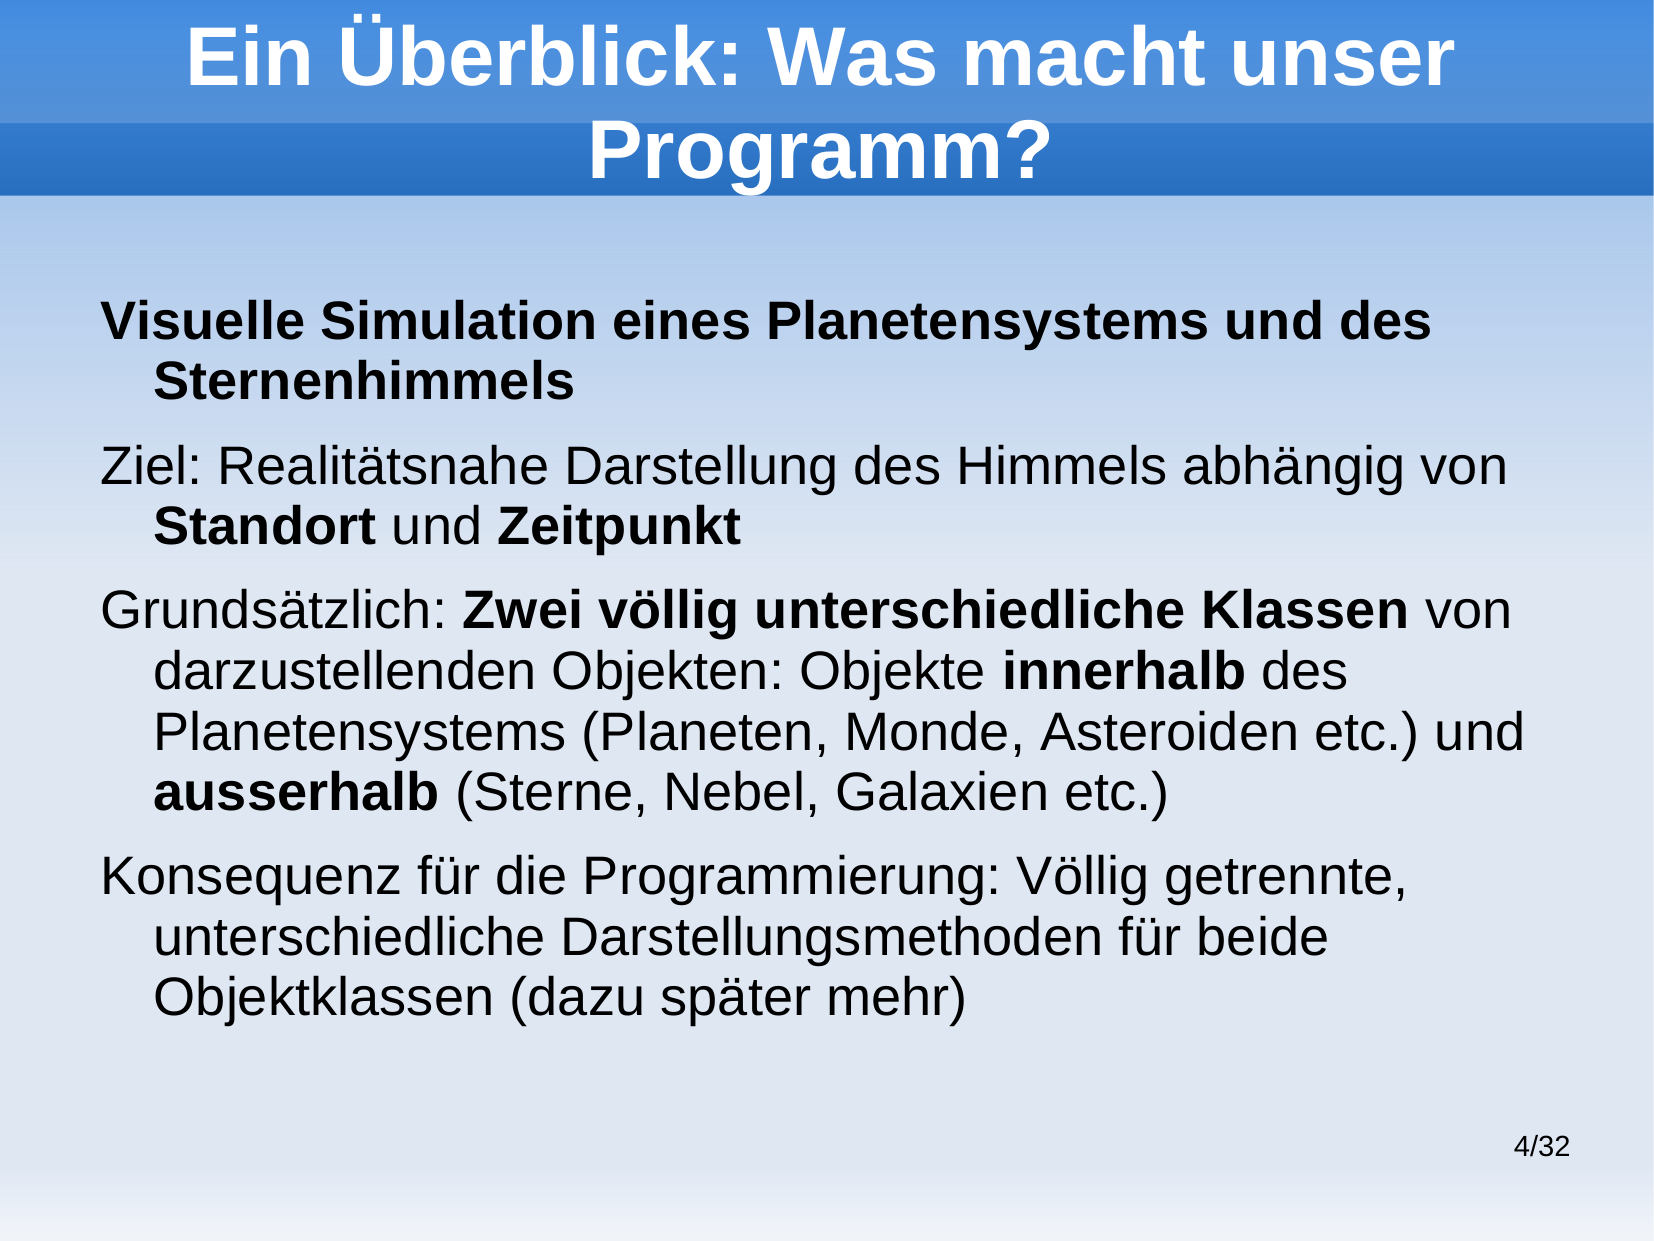

# Ein Überblick: Was macht unser Programm?
Visuelle Simulation eines Planetensystems und des Sternenhimmels
Ziel: Realitätsnahe Darstellung des Himmels abhängig von Standort und Zeitpunkt
Grundsätzlich: Zwei völlig unterschiedliche Klassen von darzustellenden Objekten: Objekte innerhalb des Planetensystems (Planeten, Monde, Asteroiden etc.) und ausserhalb (Sterne, Nebel, Galaxien etc.)
Konsequenz für die Programmierung: Völlig getrennte, unterschiedliche Darstellungsmethoden für beide Objektklassen (dazu später mehr)
4